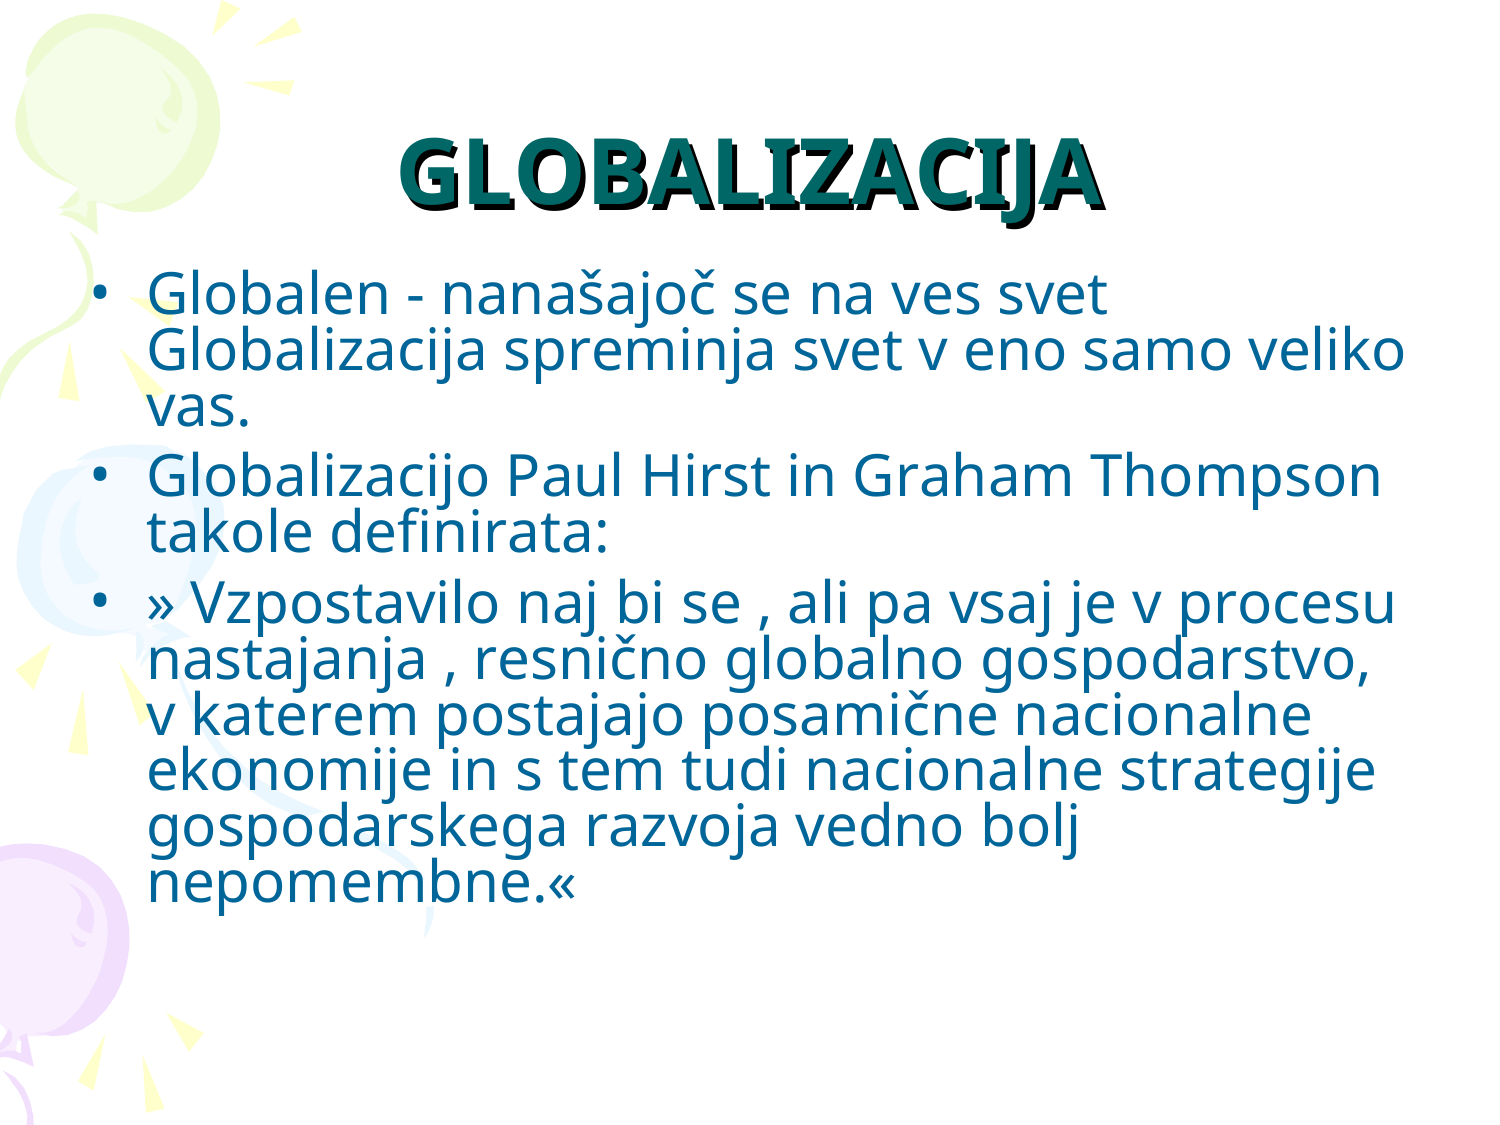

# GLOBALIZACIJA
Globalen - nanašajoč se na ves svet Globalizacija spreminja svet v eno samo veliko vas.
Globalizacijo Paul Hirst in Graham Thompson takole definirata:
» Vzpostavilo naj bi se , ali pa vsaj je v procesu nastajanja , resnično globalno gospodarstvo, v katerem postajajo posamične nacionalne ekonomije in s tem tudi nacionalne strategije gospodarskega razvoja vedno bolj nepomembne.«